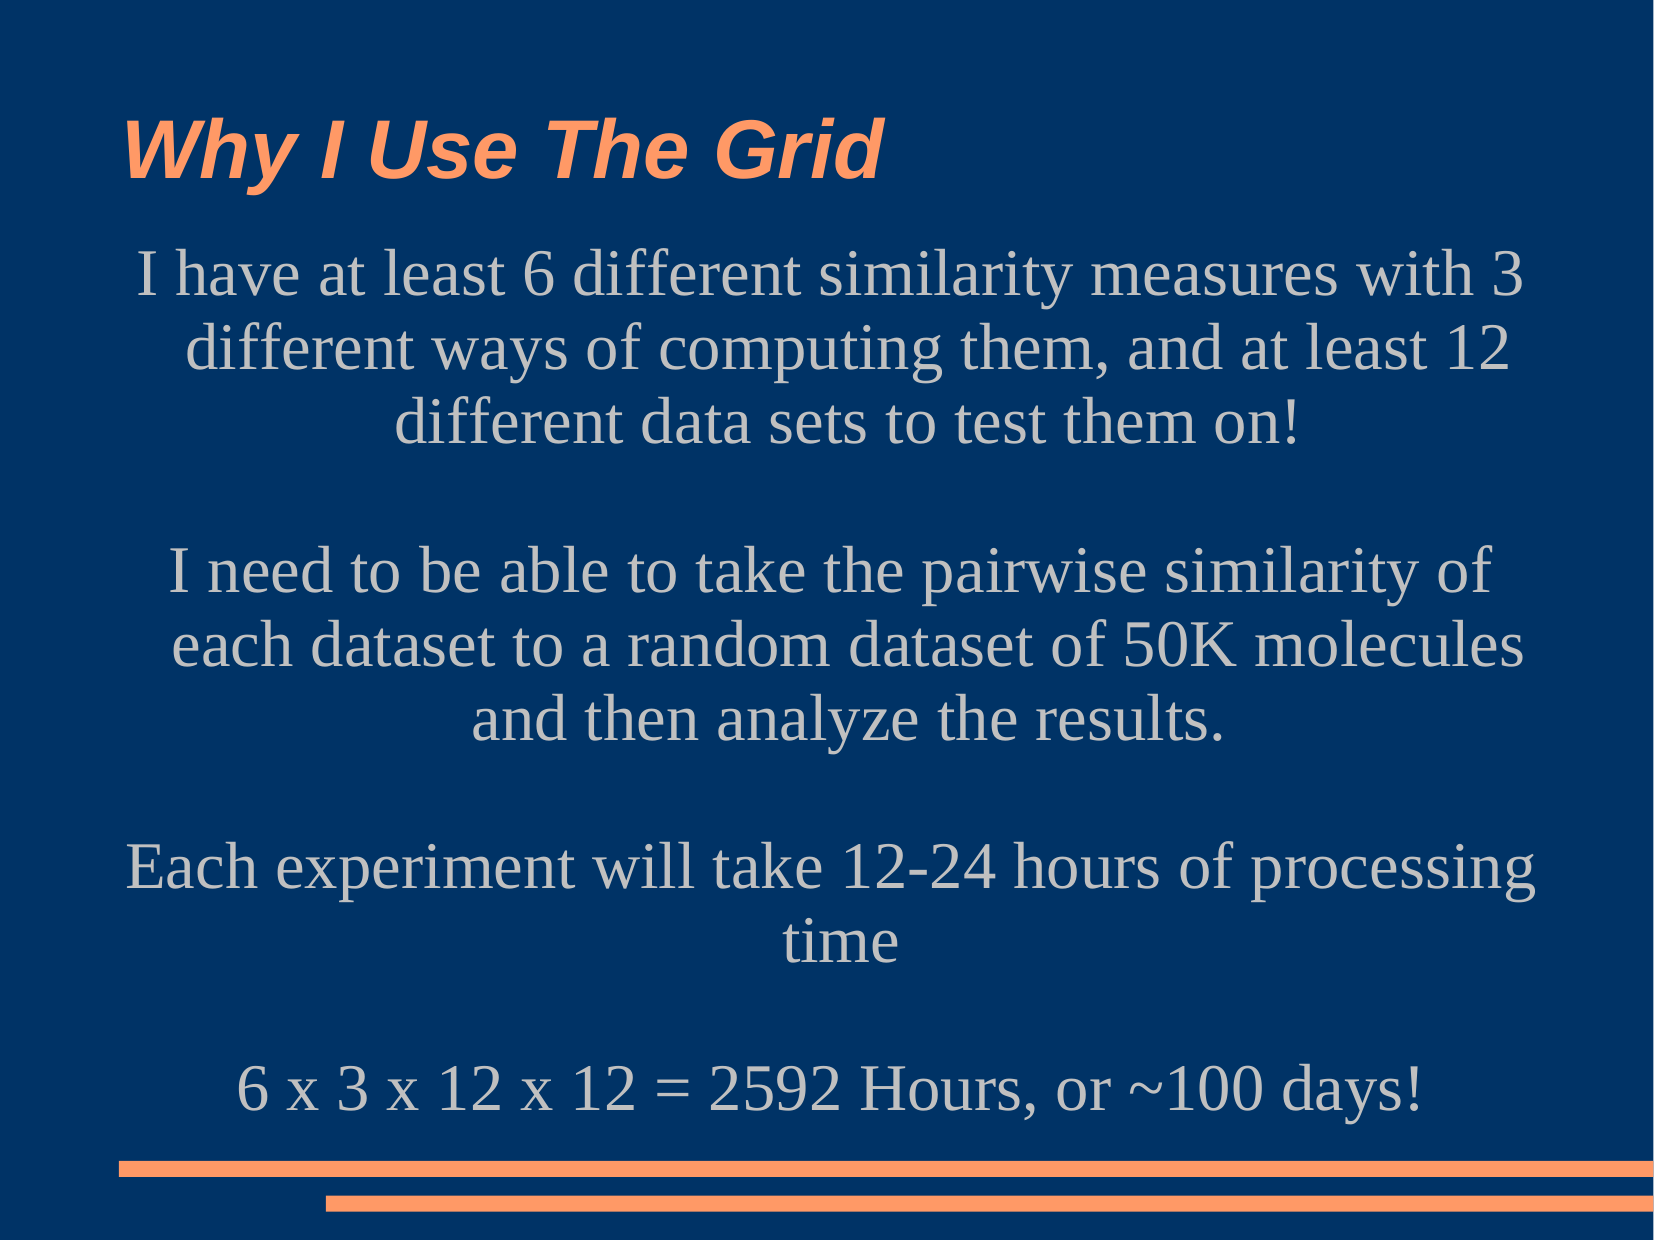

# Why I Use The Grid
I have at least 6 different similarity measures with 3 different ways of computing them, and at least 12 different data sets to test them on!
I need to be able to take the pairwise similarity of each dataset to a random dataset of 50K molecules and then analyze the results.
Each experiment will take 12-24 hours of processing time
6 x 3 x 12 x 12 = 2592 Hours, or ~100 days!